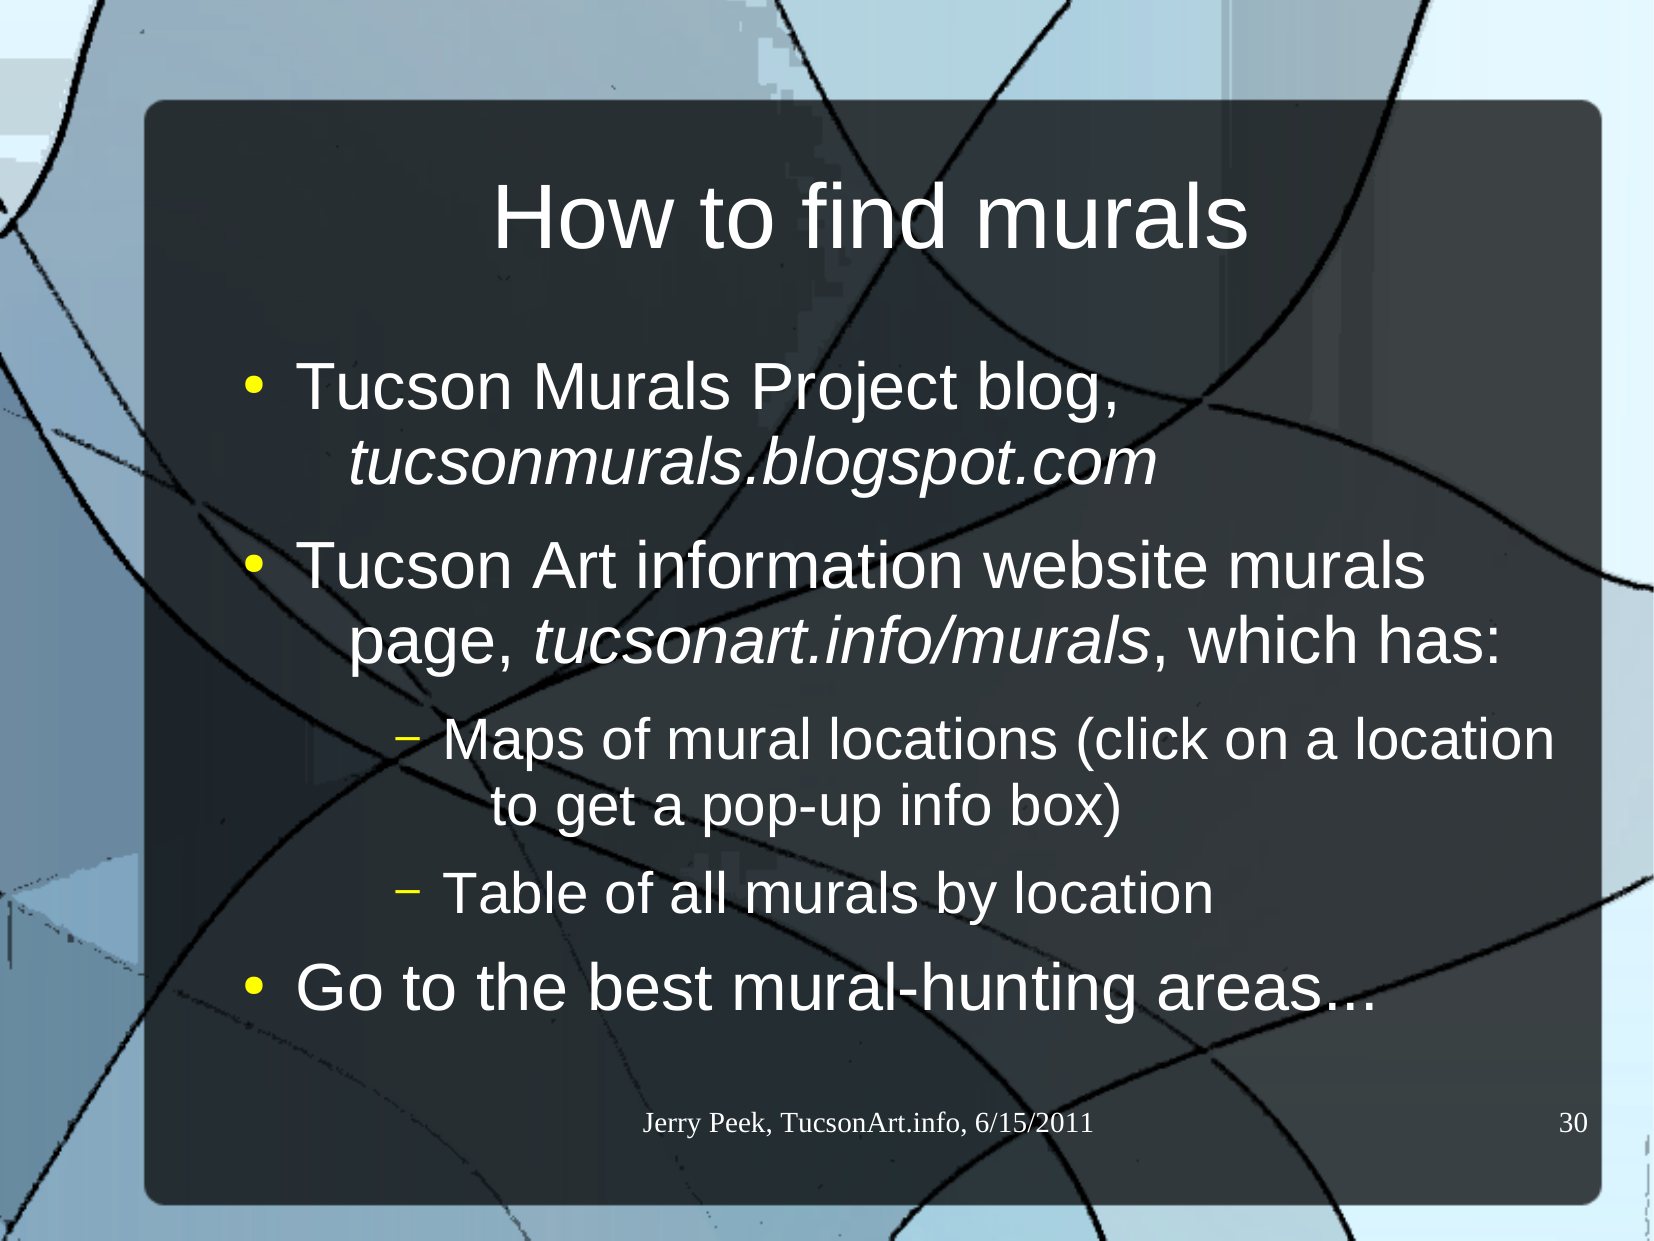

# How to find murals
Tucson Murals Project blog, tucsonmurals.blogspot.com
Tucson Art information website murals page, tucsonart.info/murals, which has:
Maps of mural locations (click on a location to get a pop-up info box)
Table of all murals by location
Go to the best mural-hunting areas...
Jerry Peek, TucsonArt.info, 6/15/2011
30